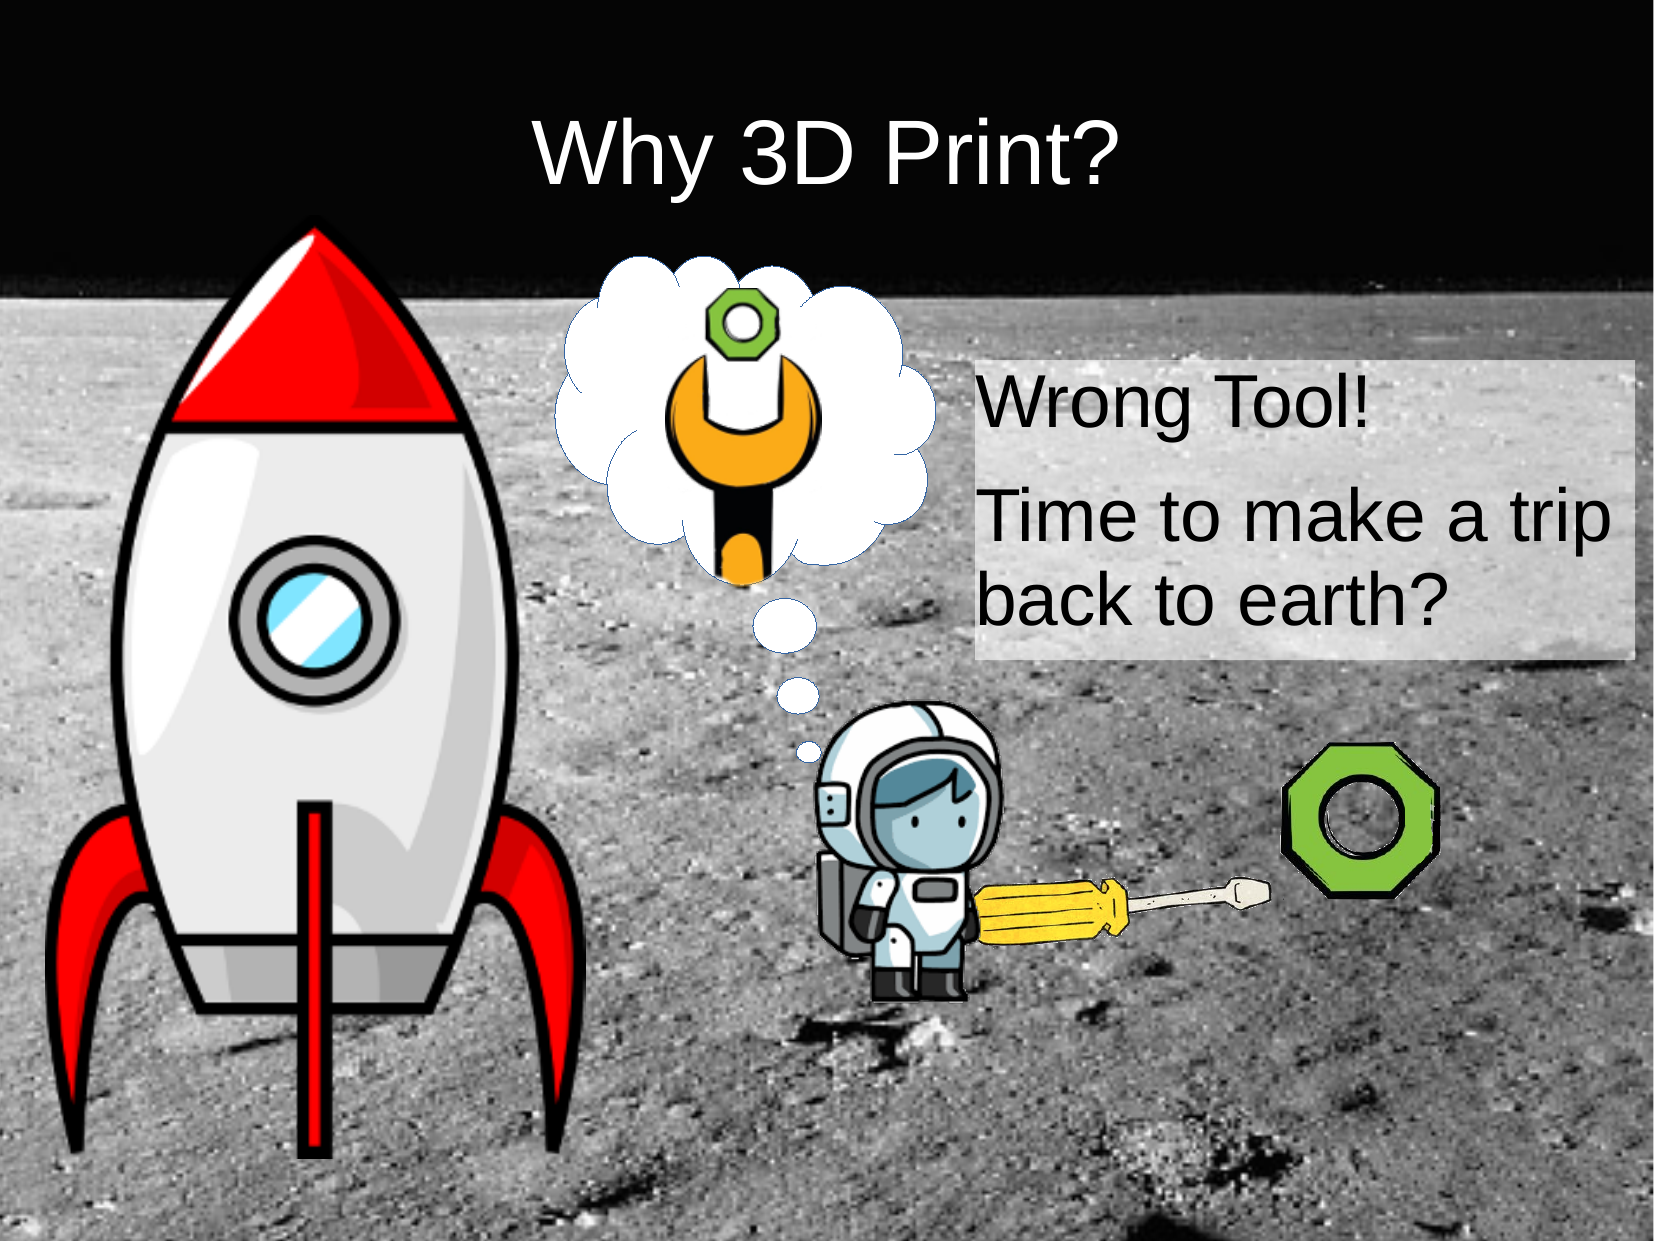

# Why 3D Print?
Wrong Tool!
Time to make a trip back to earth?